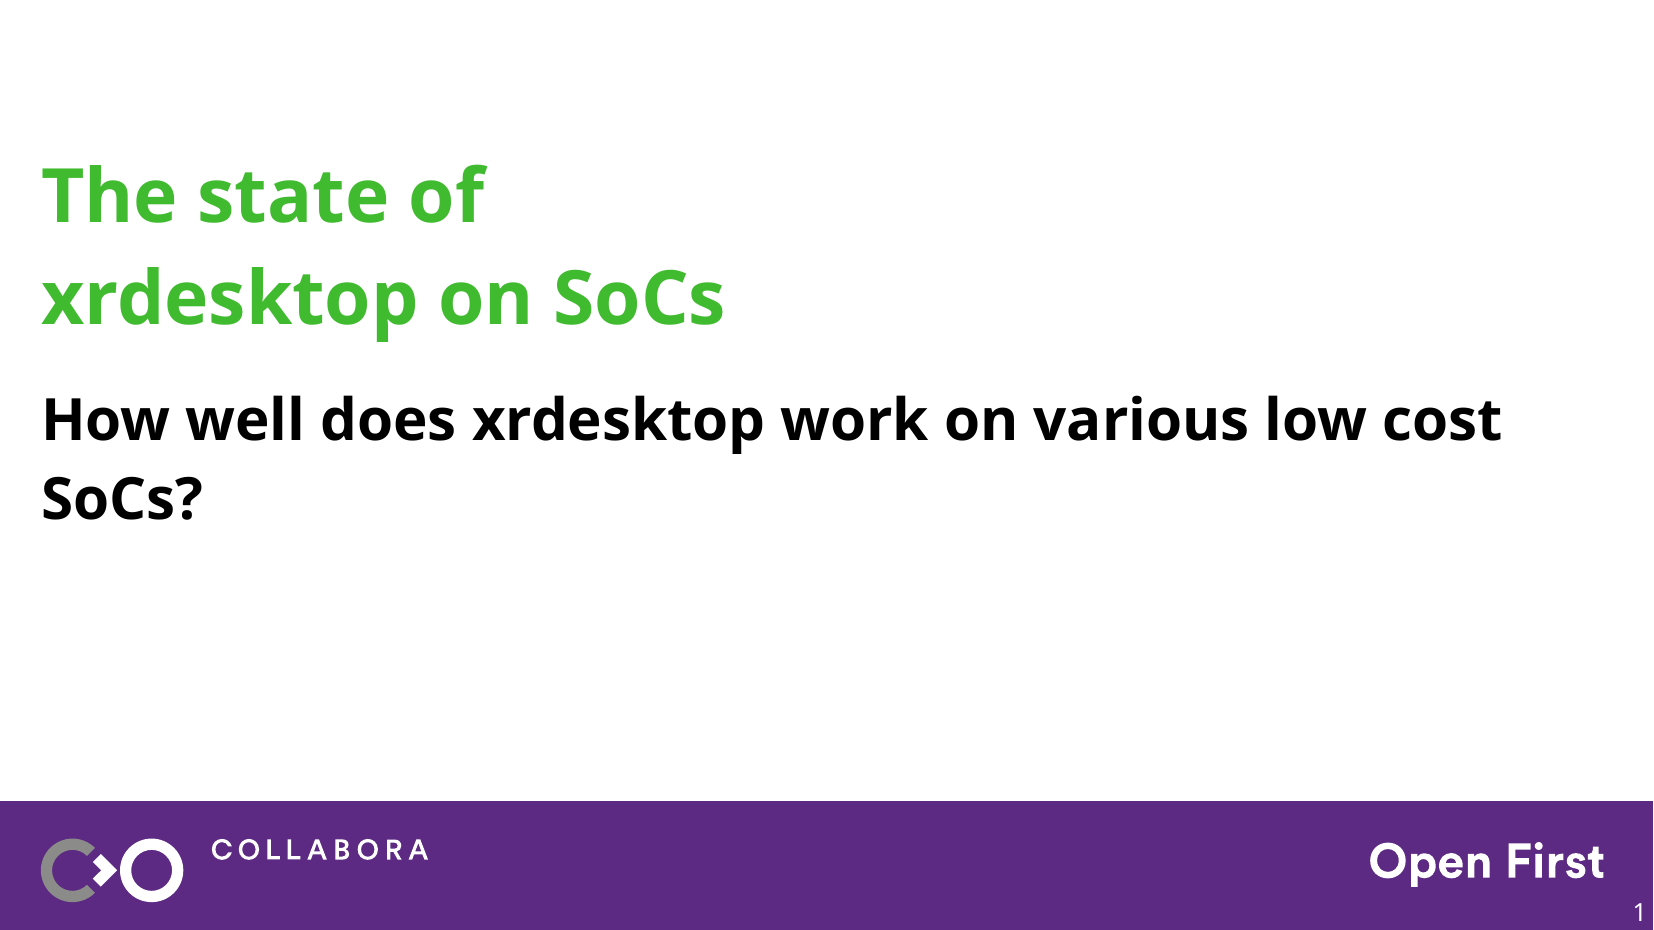

# The state of xrdesktop on SoCs
How well does xrdesktop work on various low cost SoCs?